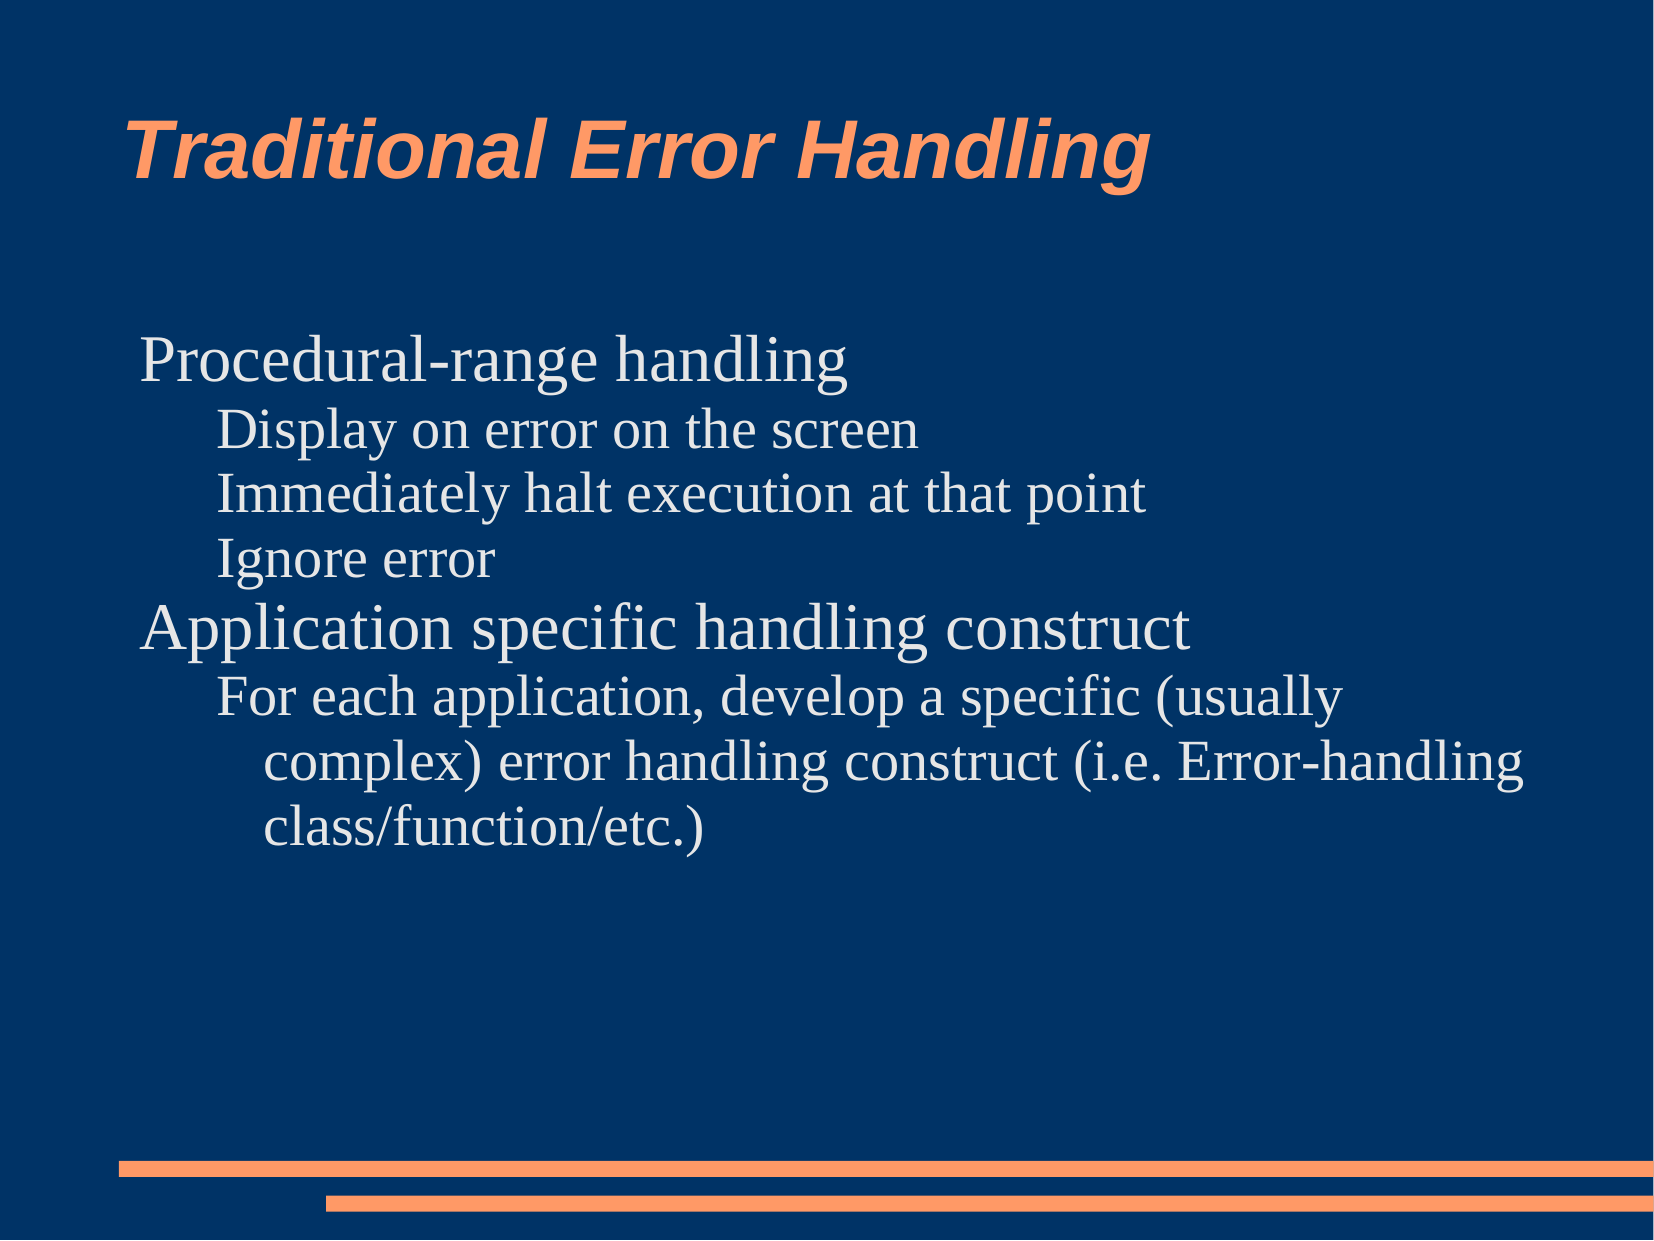

# Traditional Error Handling
Procedural-range handling
Display on error on the screen
Immediately halt execution at that point
Ignore error
Application specific handling construct
For each application, develop a specific (usually complex) error handling construct (i.e. Error-handling class/function/etc.)